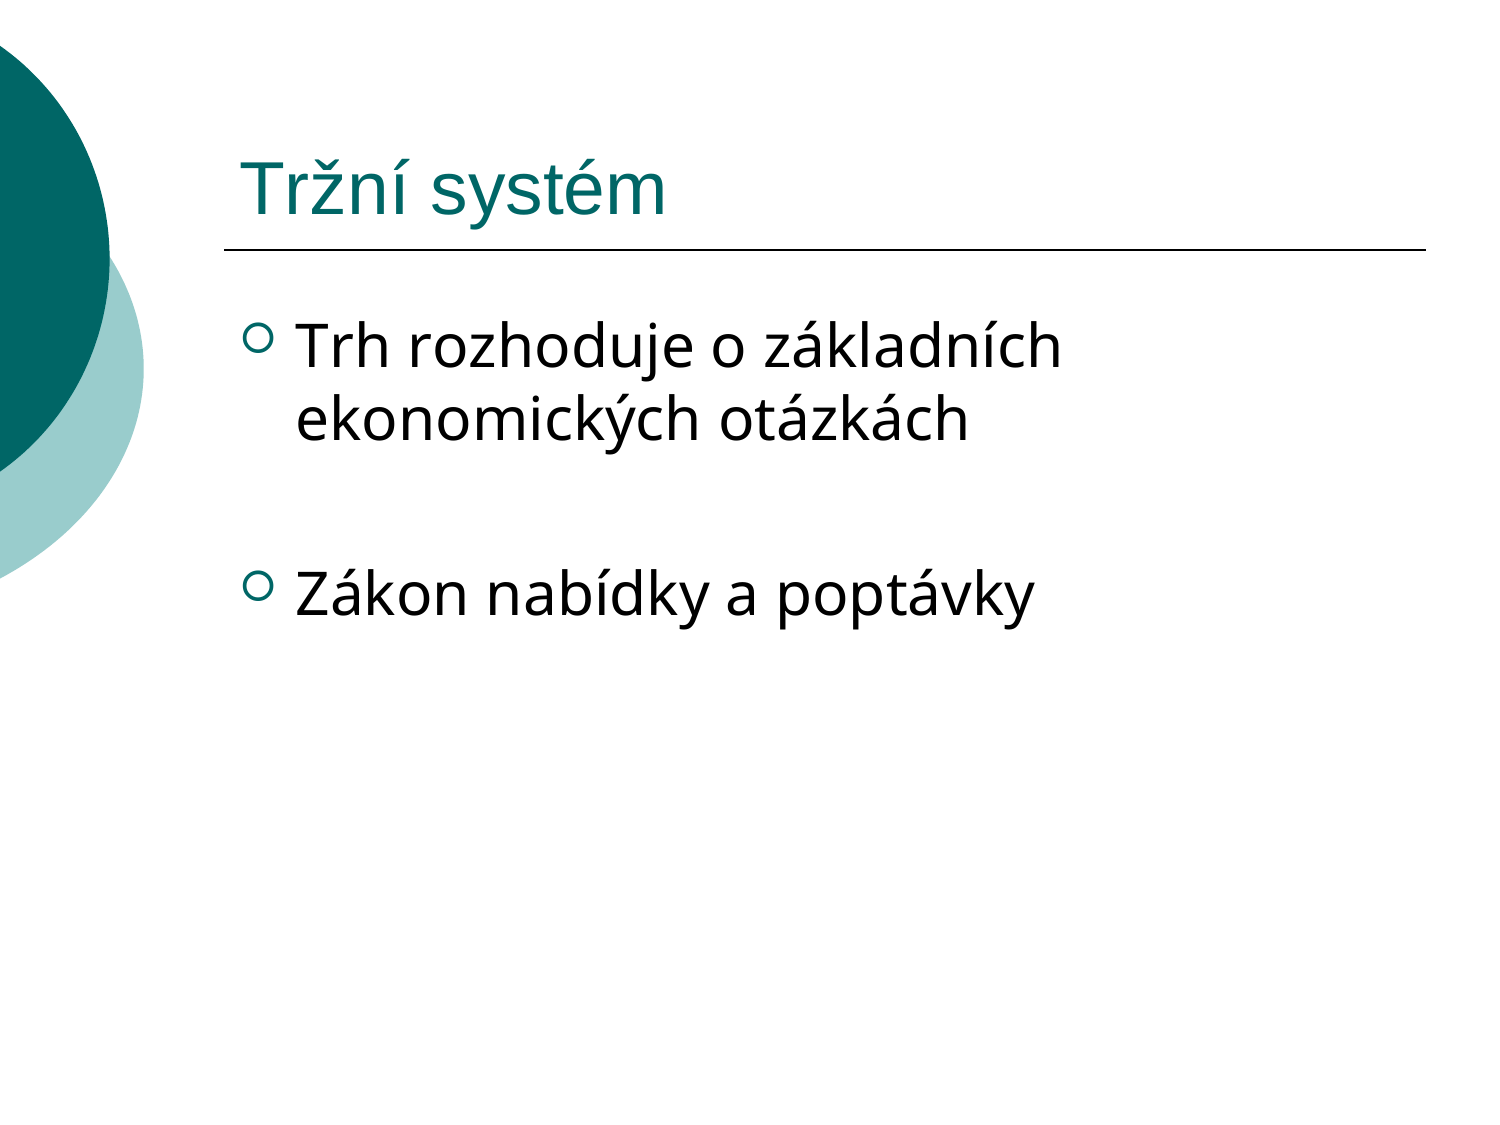

# Tržní systém
Trh rozhoduje o základních ekonomických otázkách
Zákon nabídky a poptávky